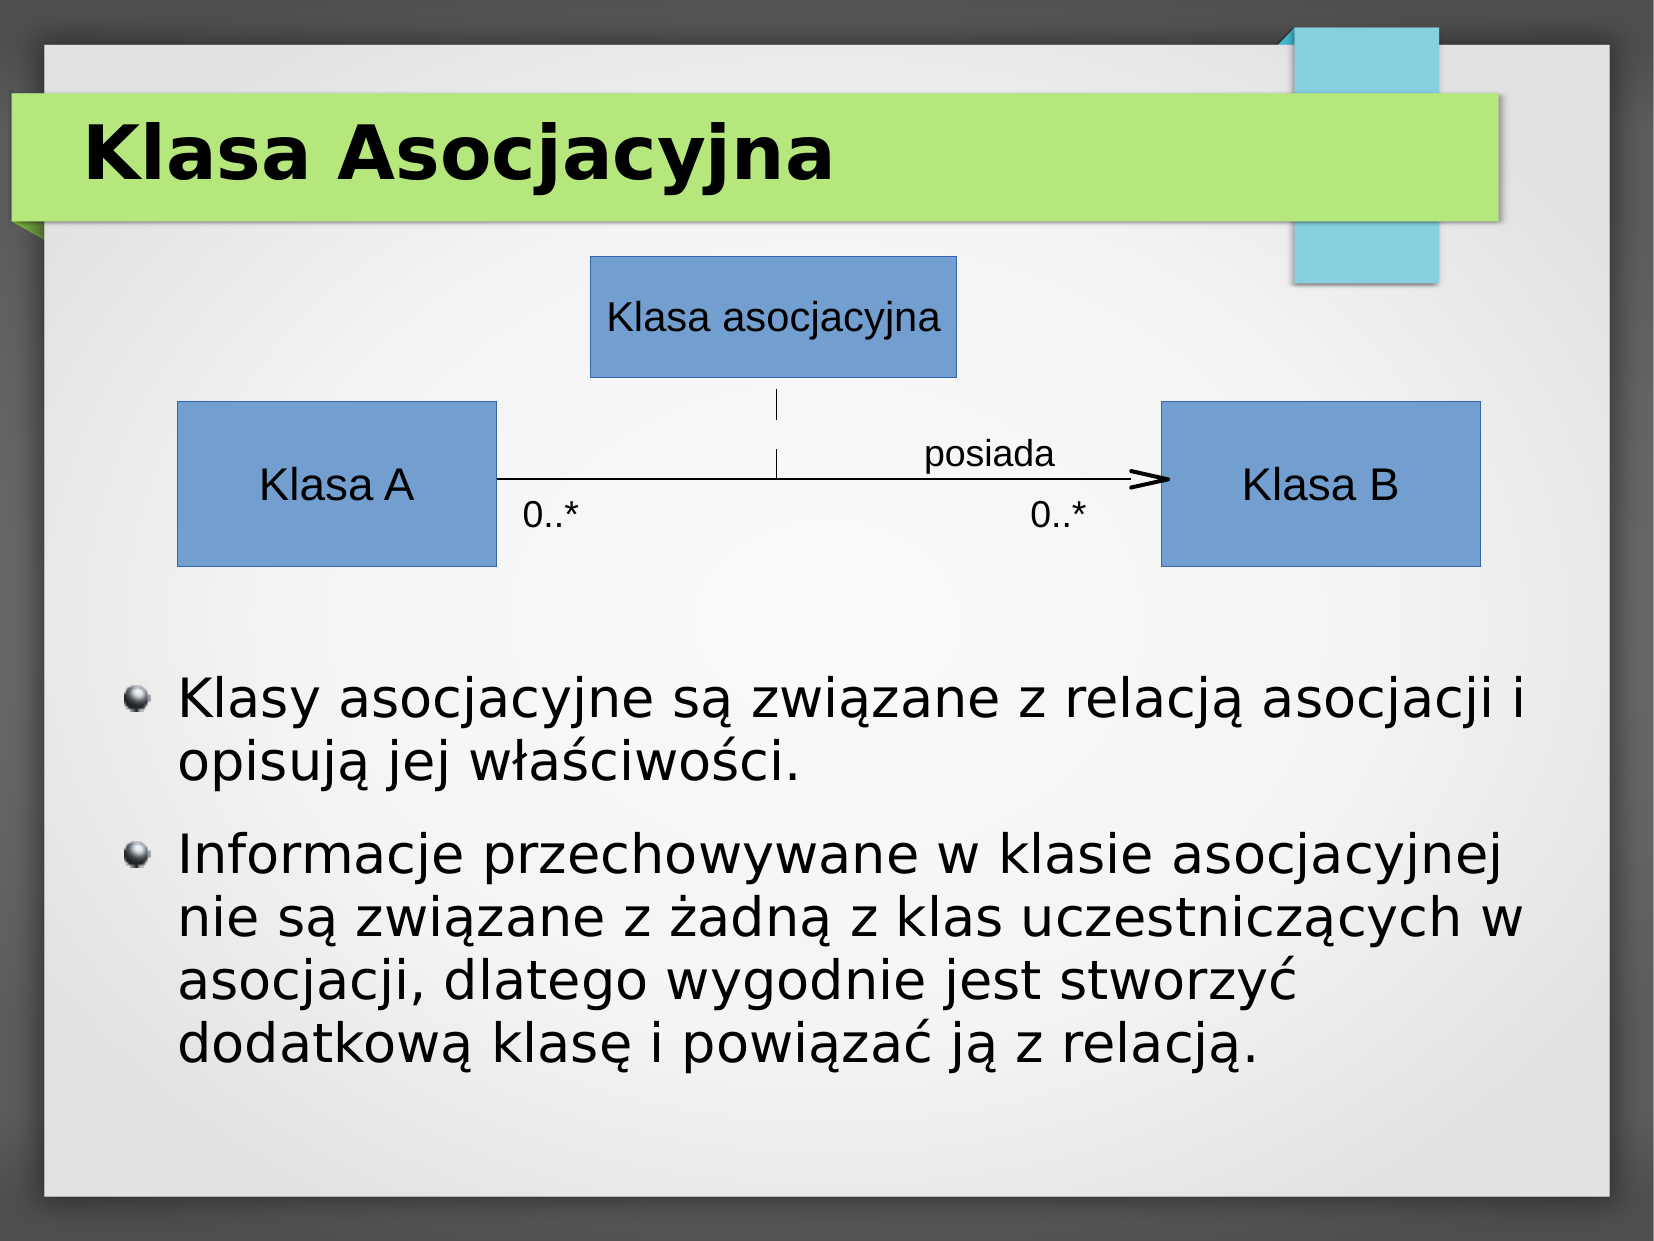

# Klasa Asocjacyjna
Klasa asocjacyjna
Klasa A
Klasa B
posiada
0..*
0..*
Klasy asocjacyjne są związane z relacją asocjacji i opisują jej właściwości.
Informacje przechowywane w klasie asocjacyjnej nie są związane z żadną z klas uczestniczących w asocjacji, dlatego wygodnie jest stworzyć dodatkową klasę i powiązać ją z relacją.